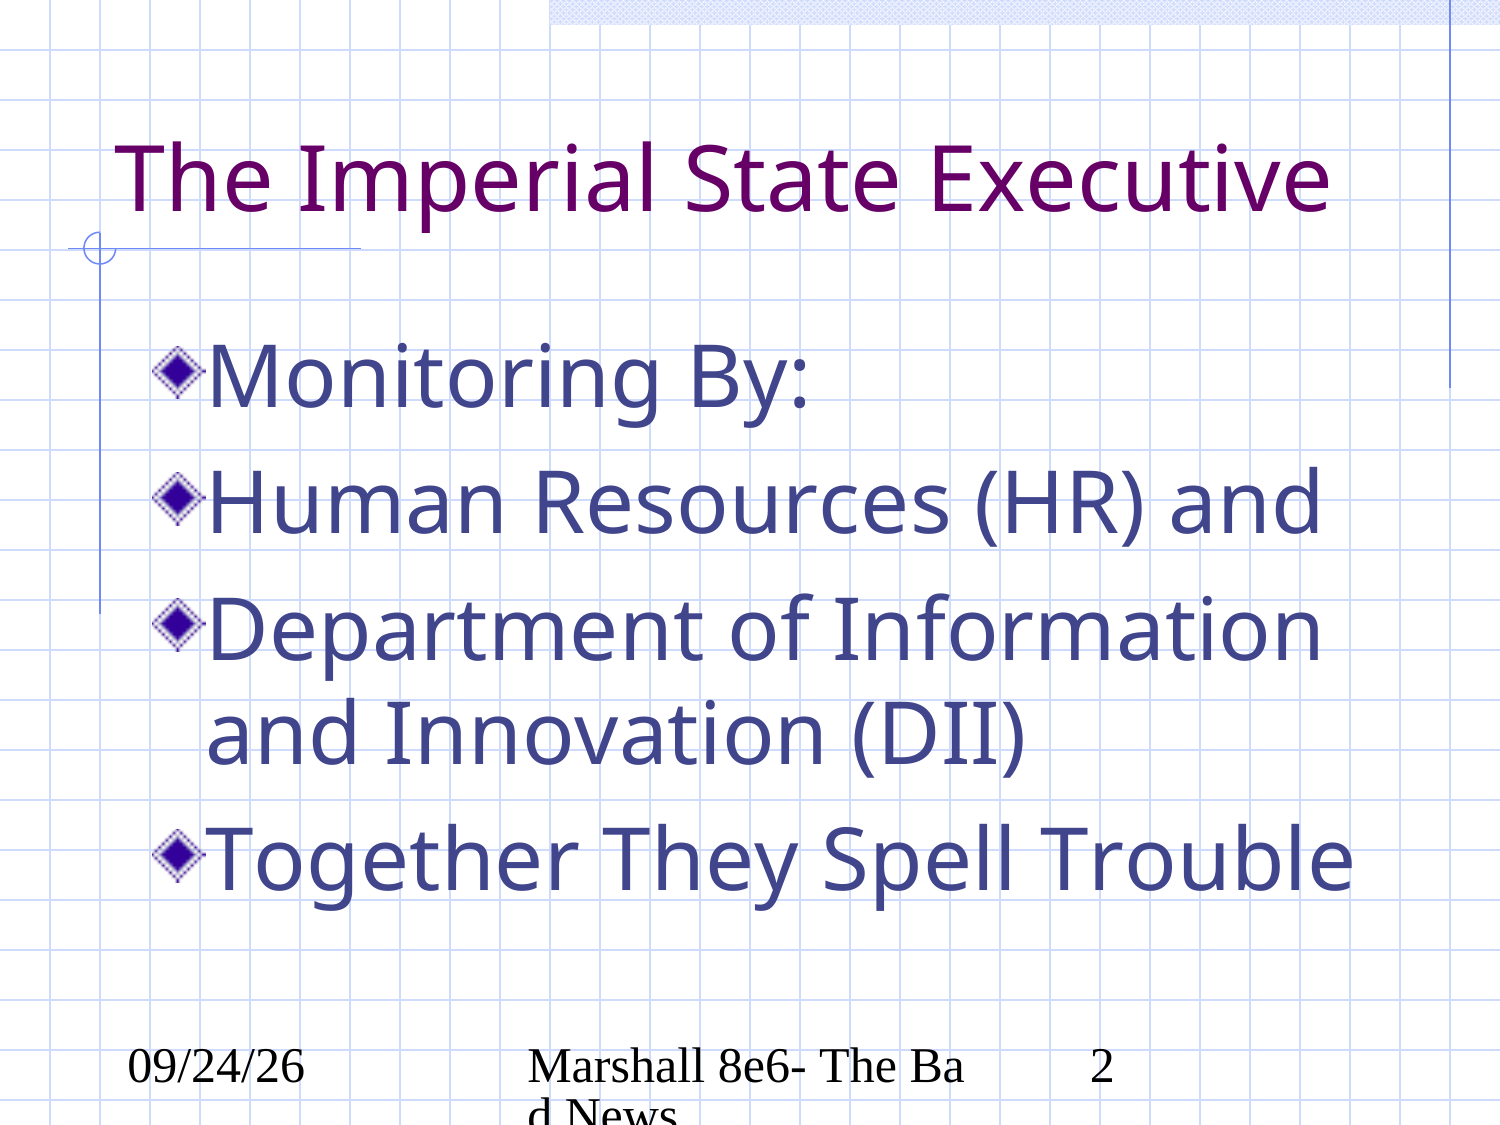

# The Imperial State Executive
Monitoring By:
Human Resources (HR) and
Department of Information and Innovation (DII)
Together They Spell Trouble
Marshall 8e6- The Bad News
2